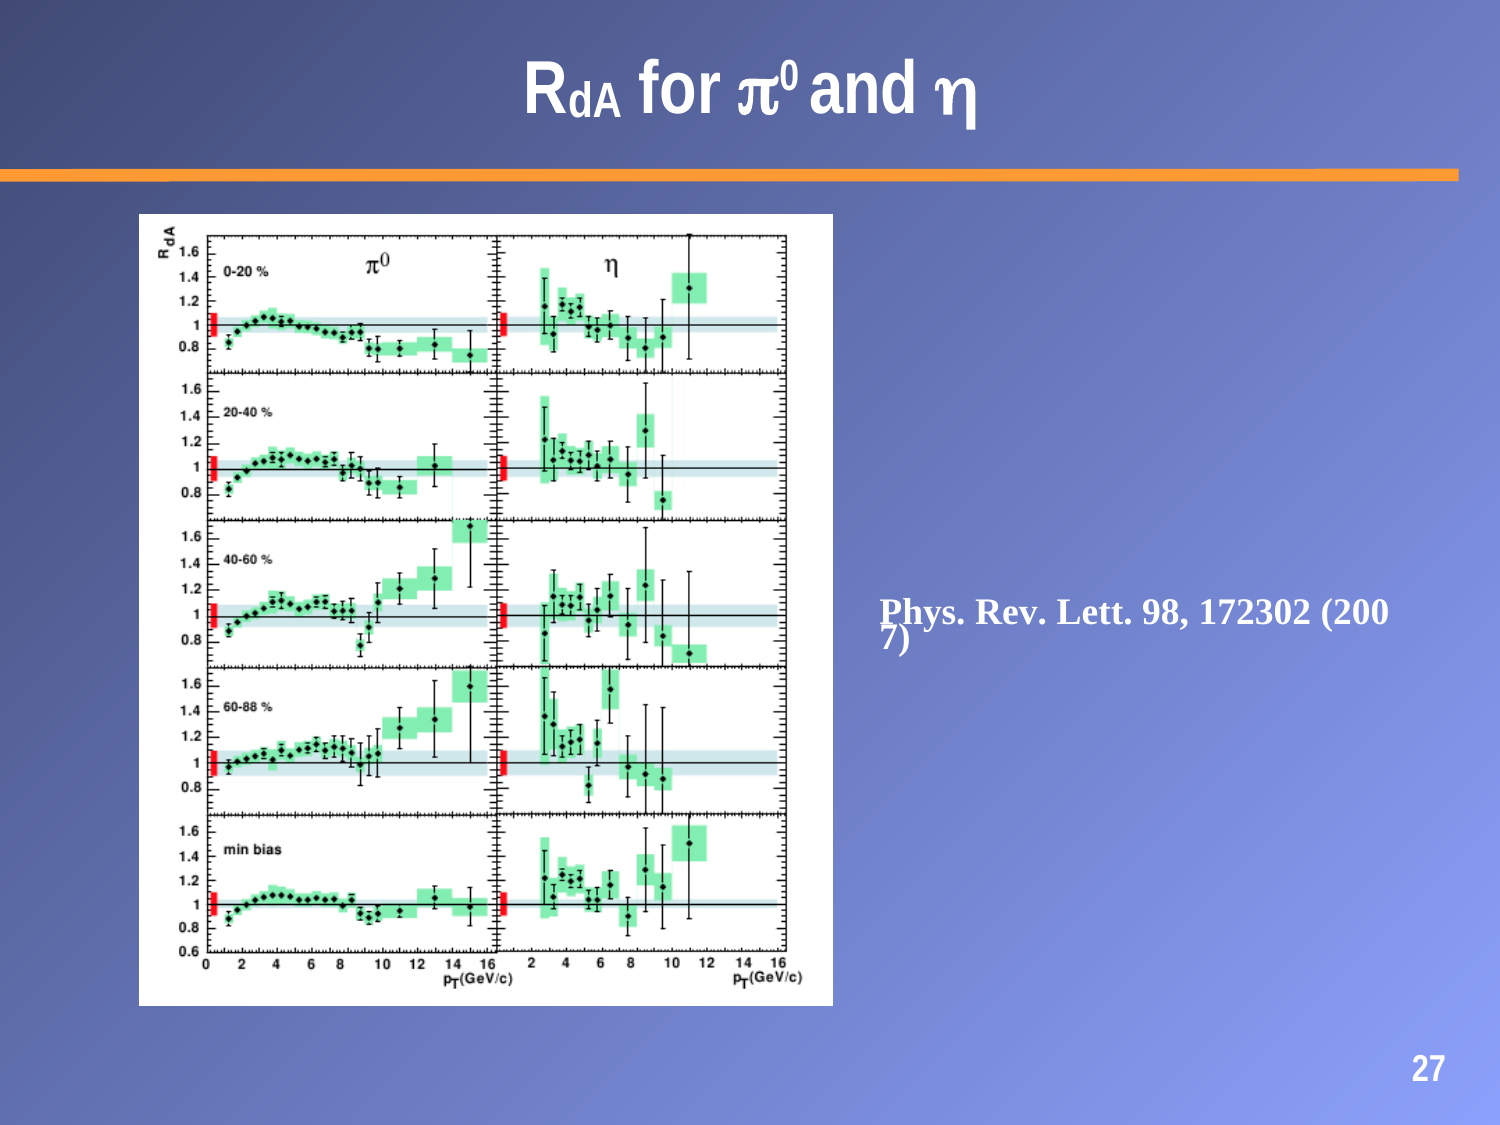

# RdA for 0 and h
  Phys. Rev. Lett. 98, 172302 (2007)
27